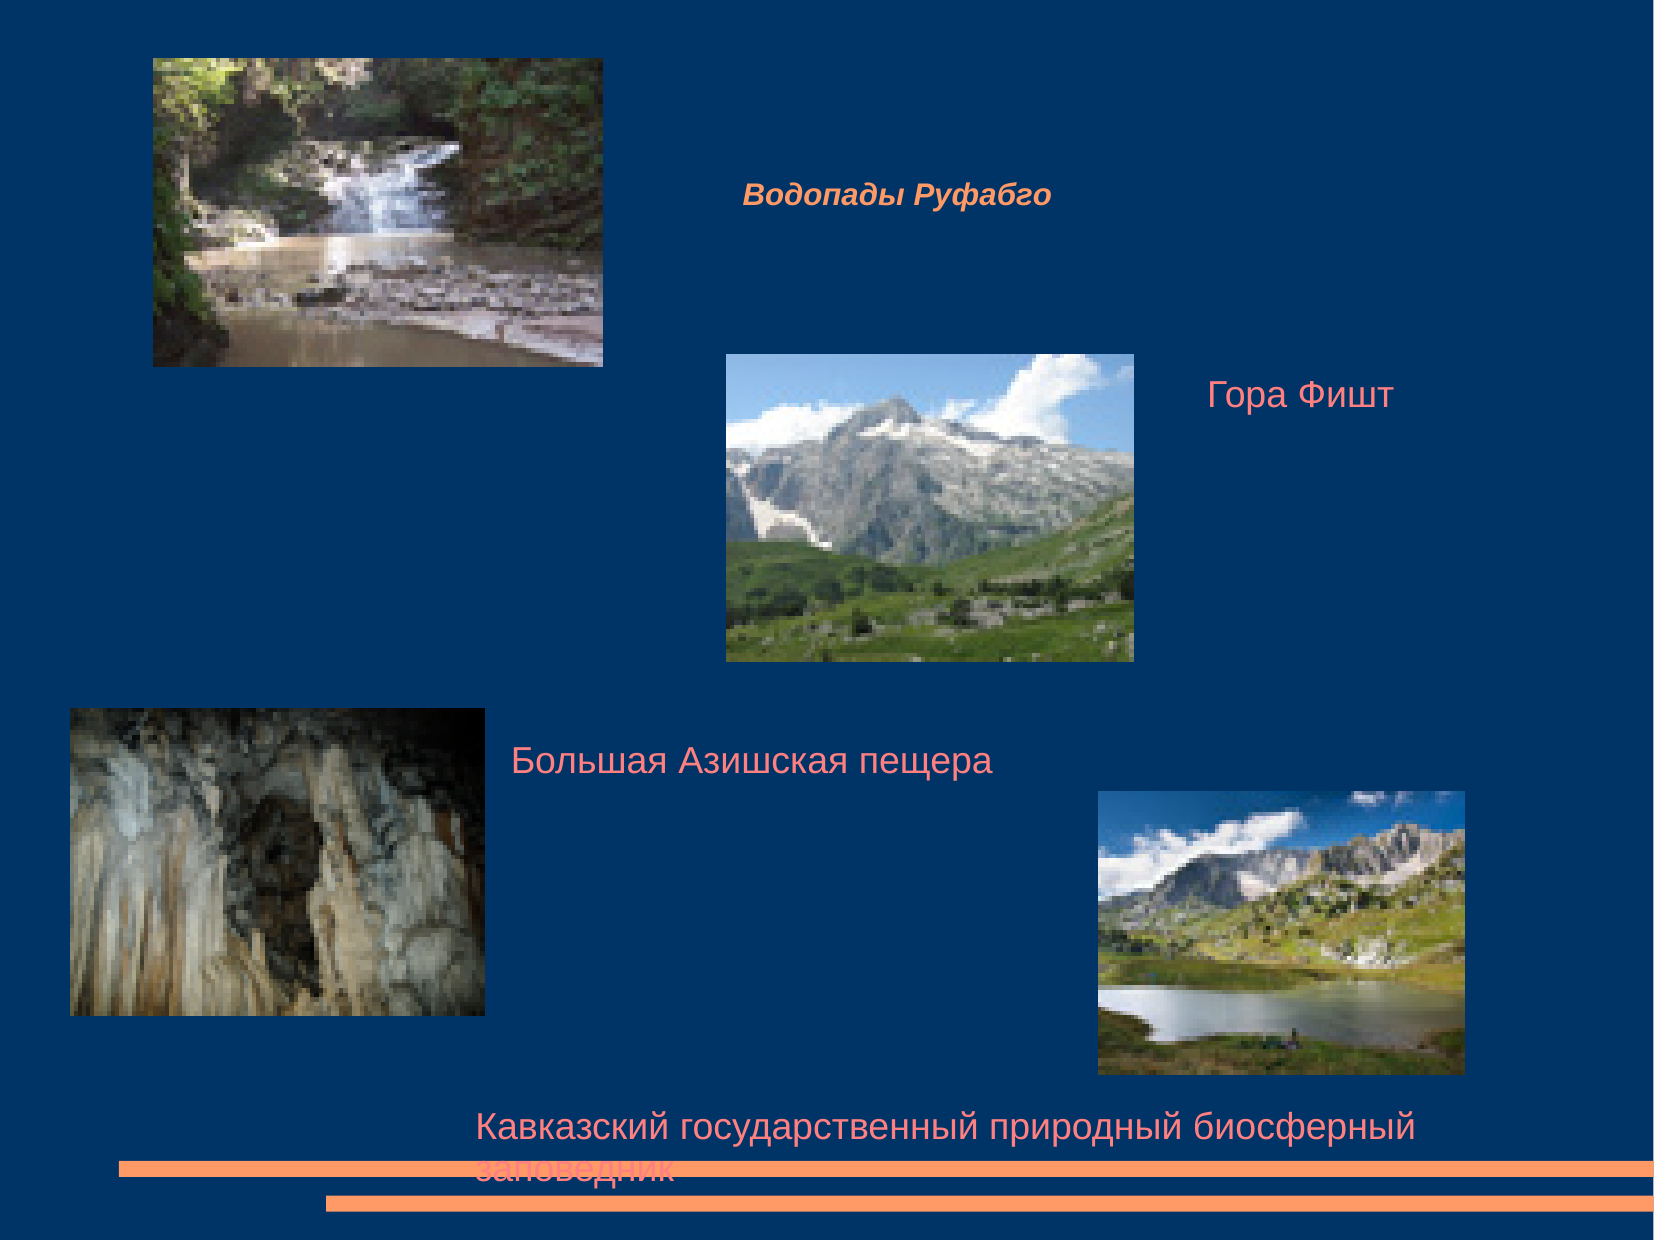

# Водопады Руфабго
Гора Фишт
Большая Азишская пещера
Кавказский государственный природный биосферный заповедник